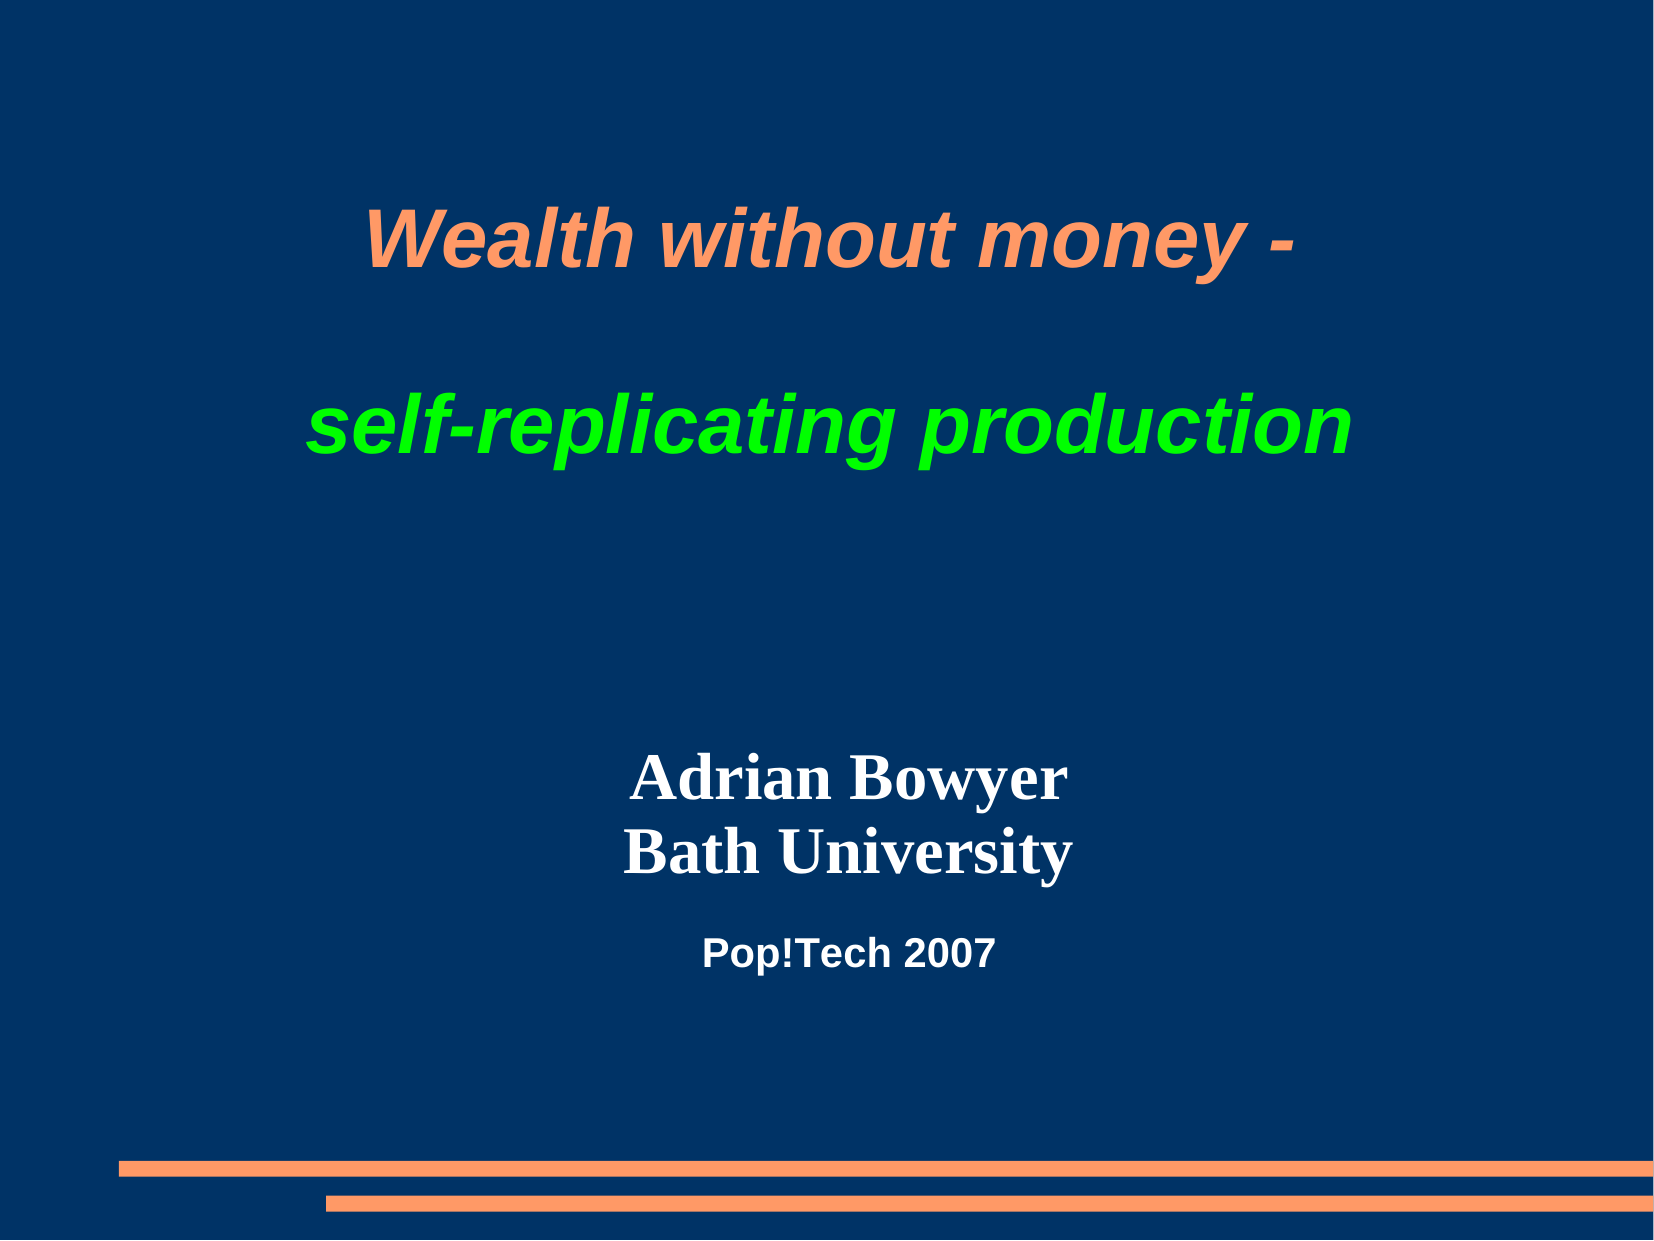

# Wealth without money - self-replicating production
Adrian Bowyer
Bath University
Pop!Tech 2007